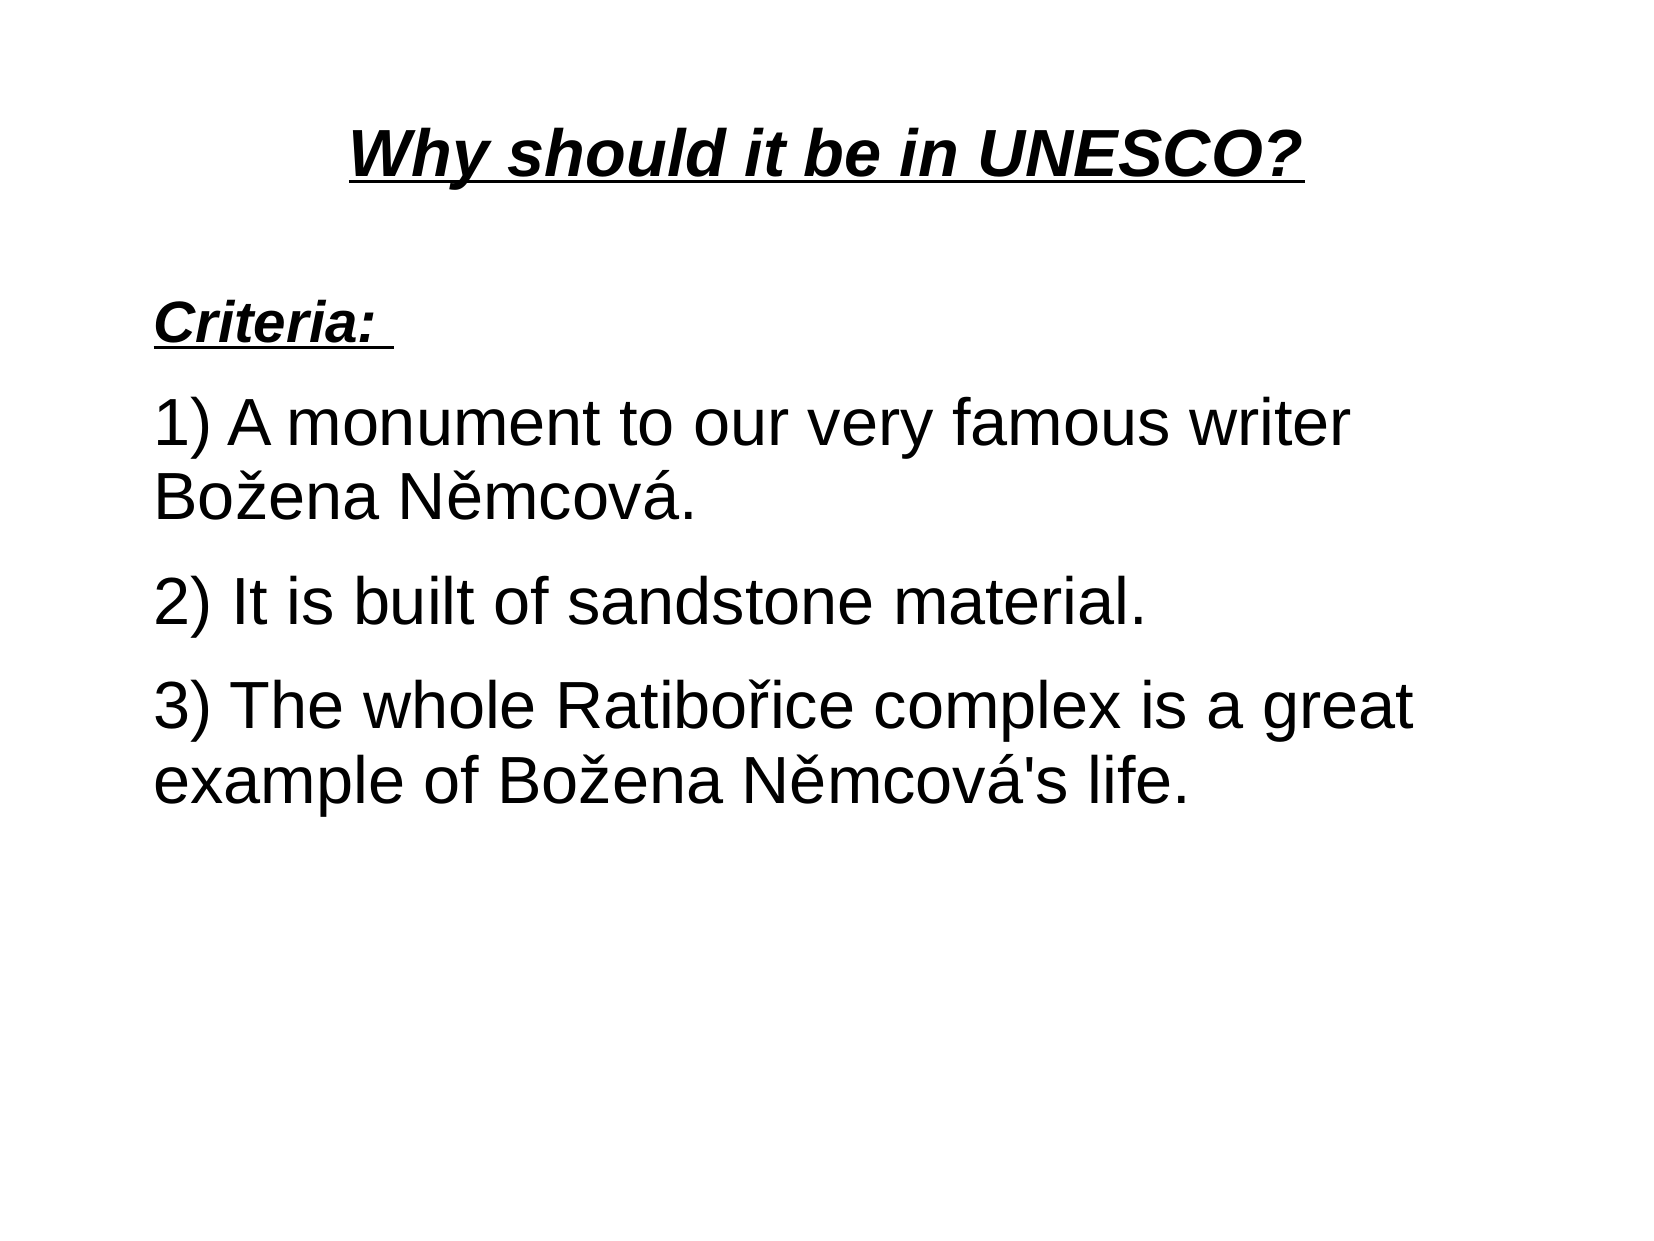

# Why should it be in UNESCO?
Criteria:
1) A monument to our very famous writer Božena Němcová.
2) It is built of sandstone material.
3) The whole Ratibořice complex is a great example of Božena Němcová's life.